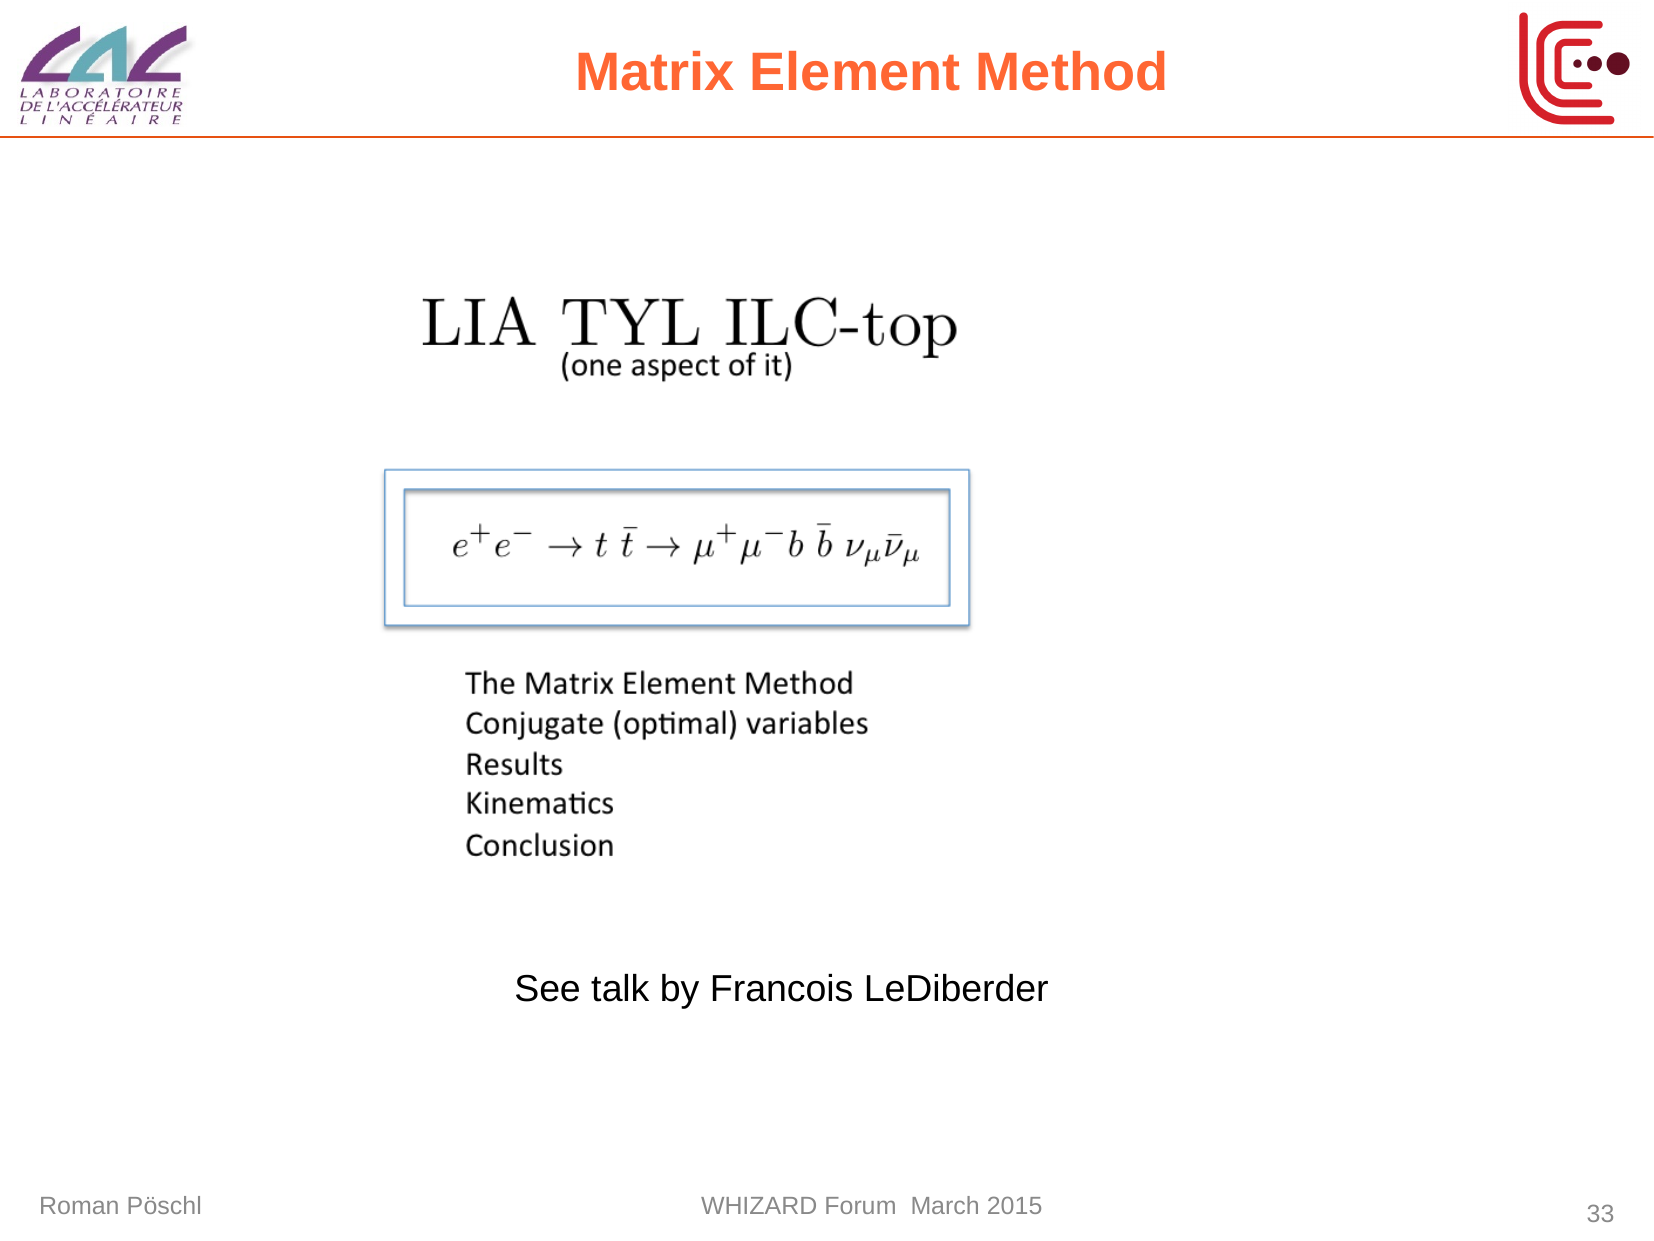

# Matrix Element Method
See talk by Francois LeDiberder